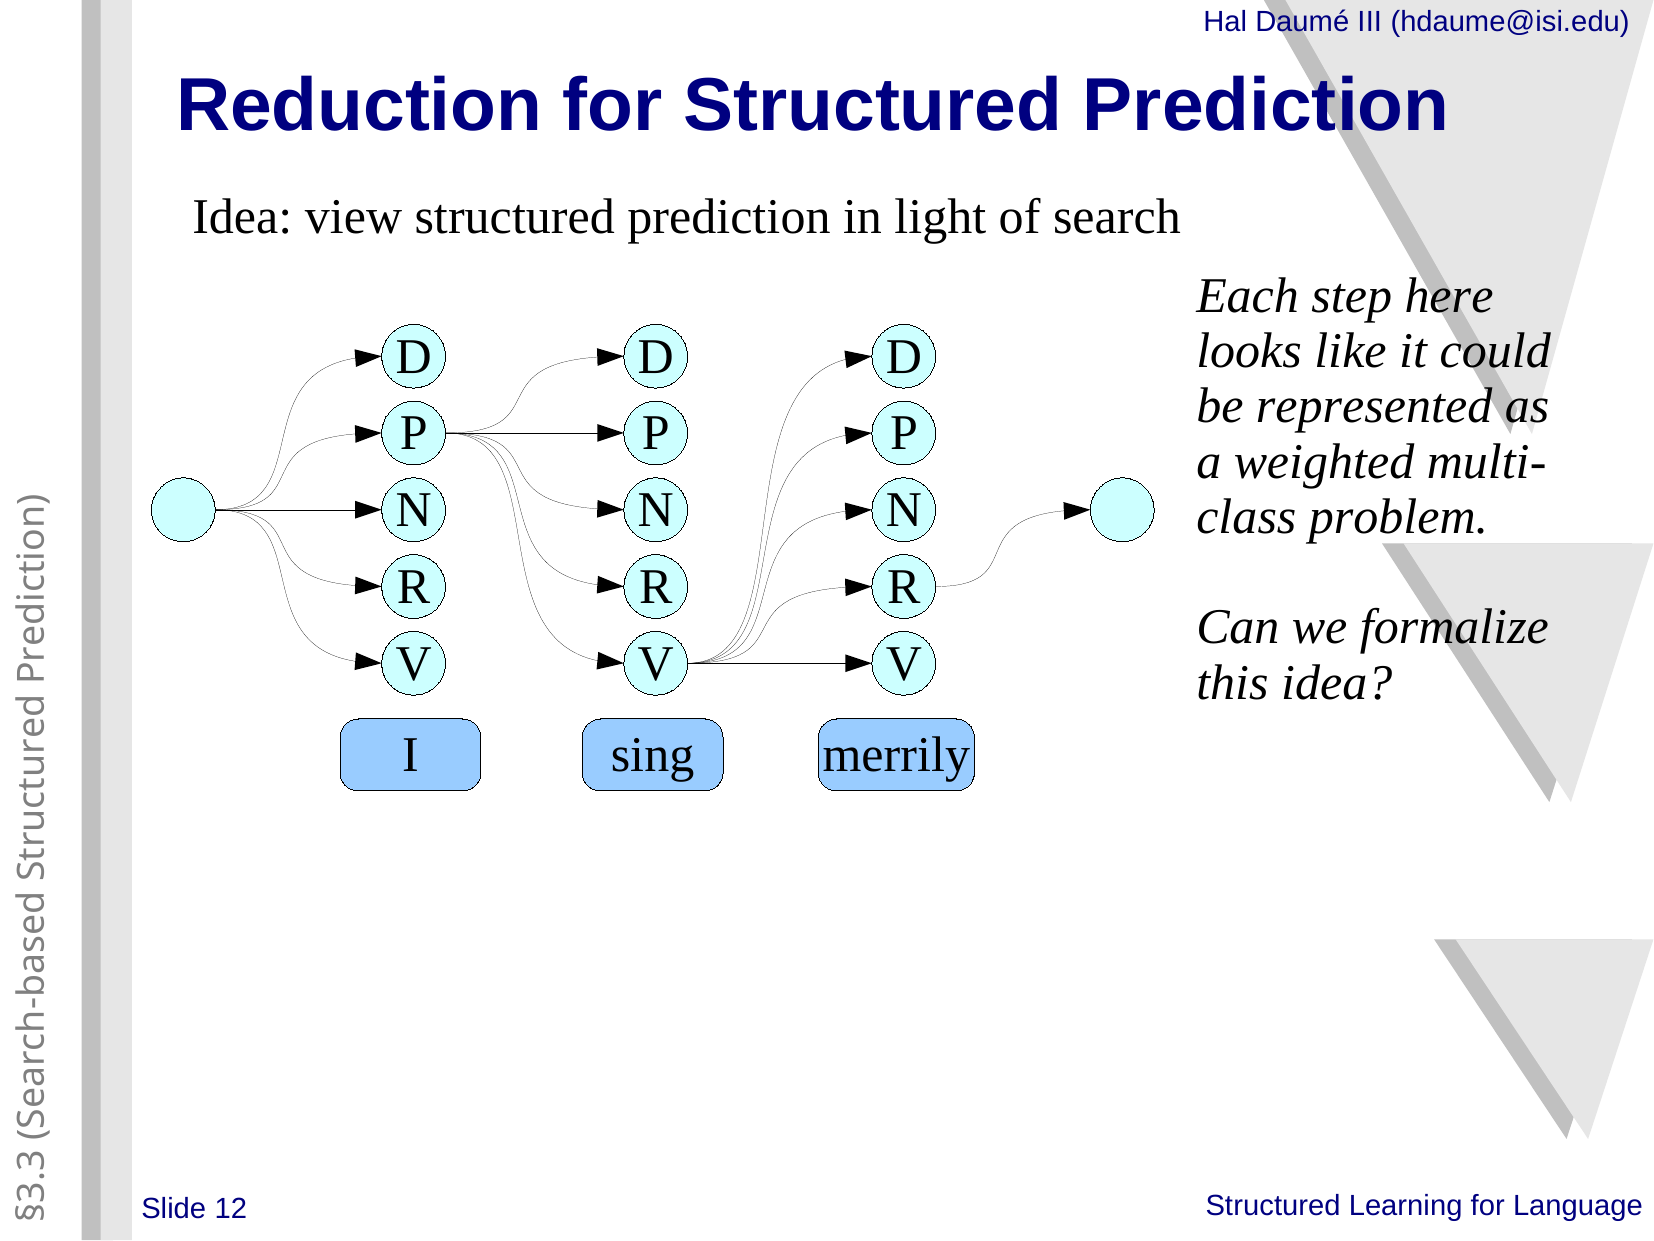

# Reduction for Structured Prediction
Idea: view structured prediction in light of search
Each step here looks like it could be represented as a weighted multi-class problem.
Can we formalize this idea?
D
P
N
R
V
D
P
N
R
V
D
P
N
R
V
I
sing
merrily
§3.3 (Search-based Structured Prediction)